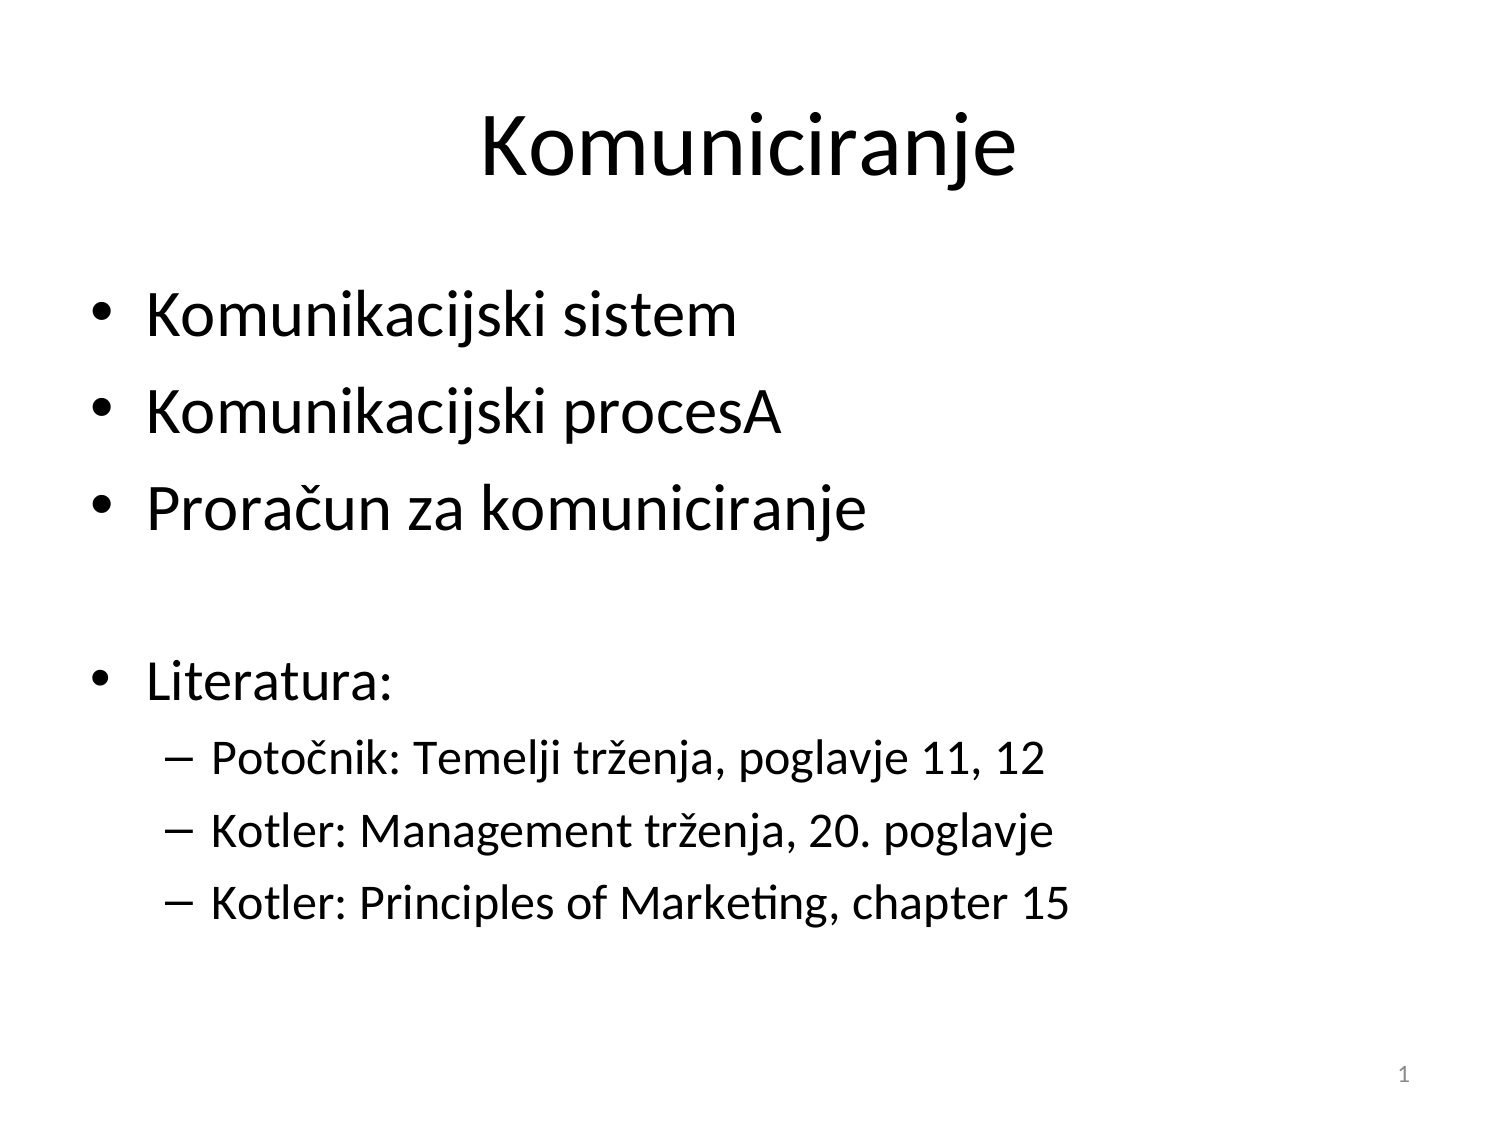

# Komuniciranje
Komunikacijski sistem
Komunikacijski procesA
Proračun za komuniciranje
Literatura:
Potočnik: Temelji trženja, poglavje 11, 12
Kotler: Management trženja, 20. poglavje
Kotler: Principles of Marketing, chapter 15